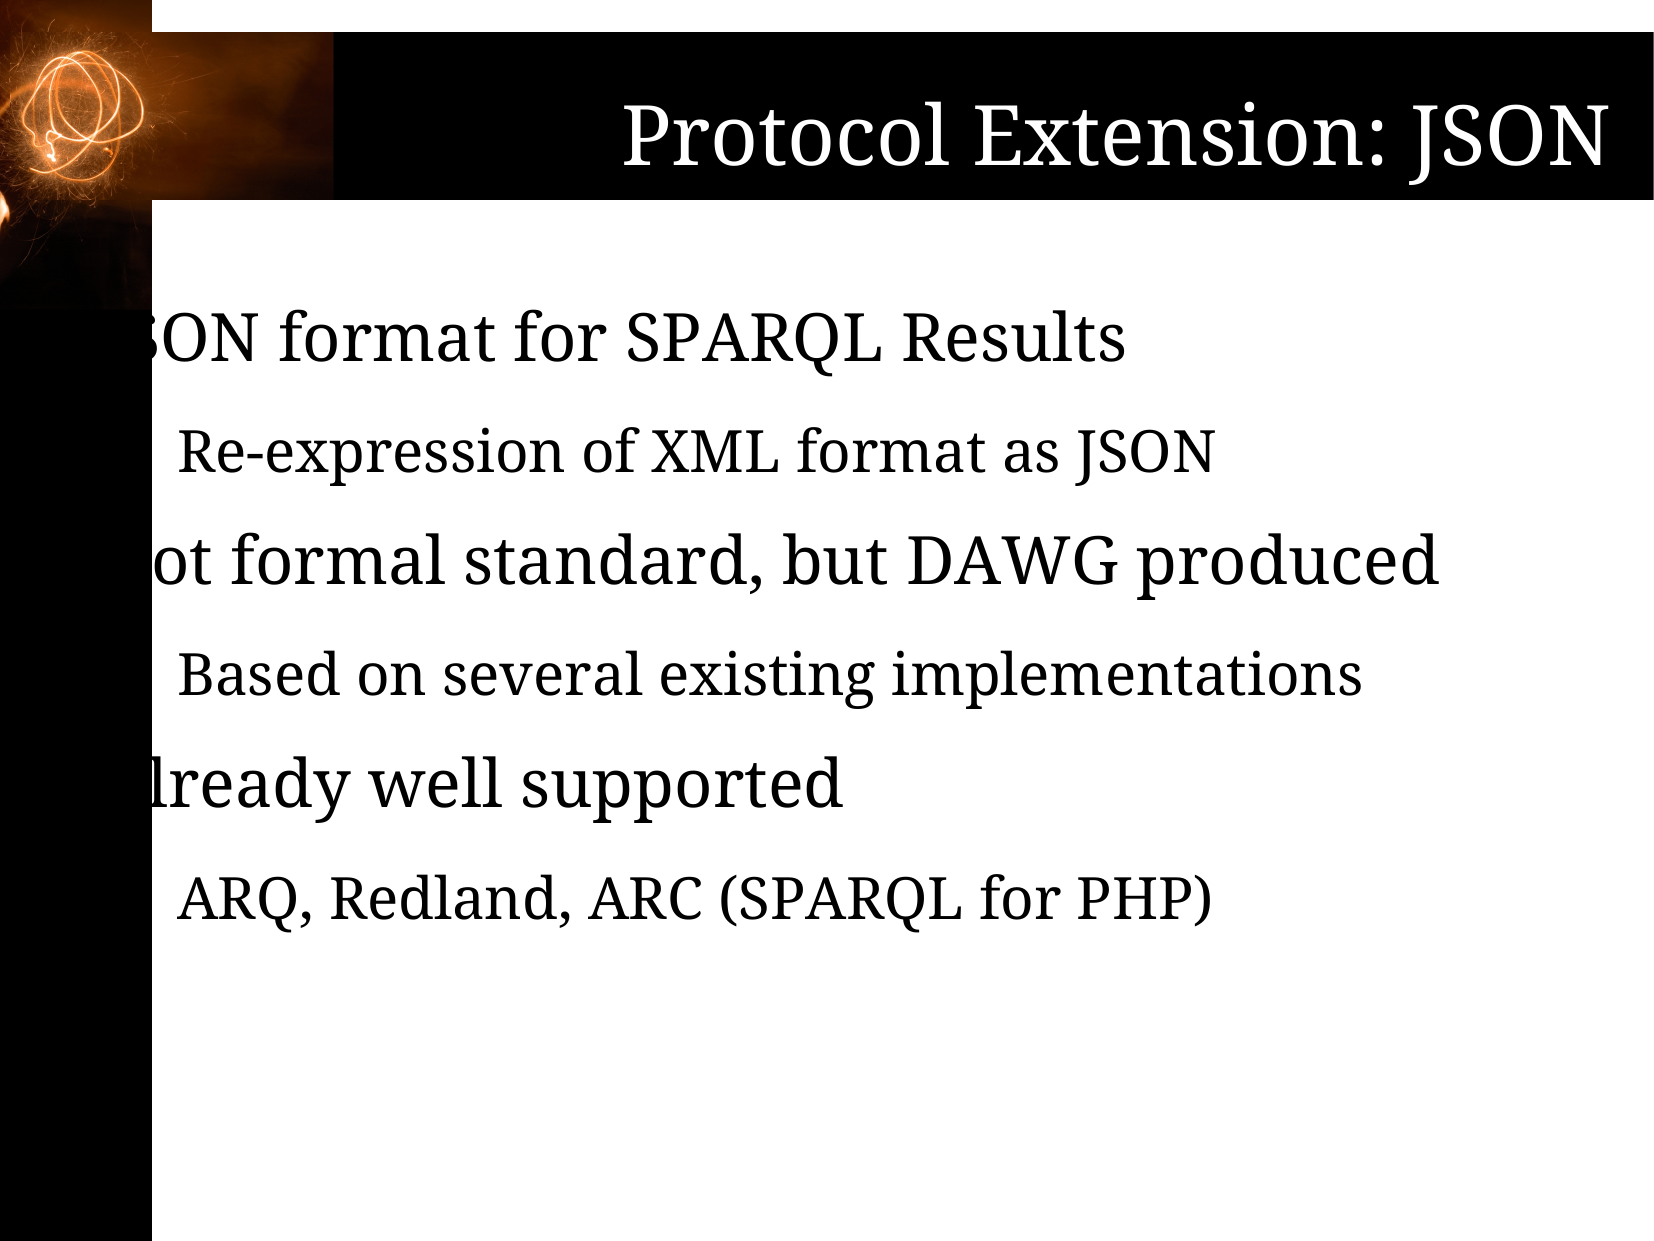

# Protocol Extension: JSON
JSON format for SPARQL Results
Re-expression of XML format as JSON
Not formal standard, but DAWG produced
Based on several existing implementations
Already well supported
ARQ, Redland, ARC (SPARQL for PHP)